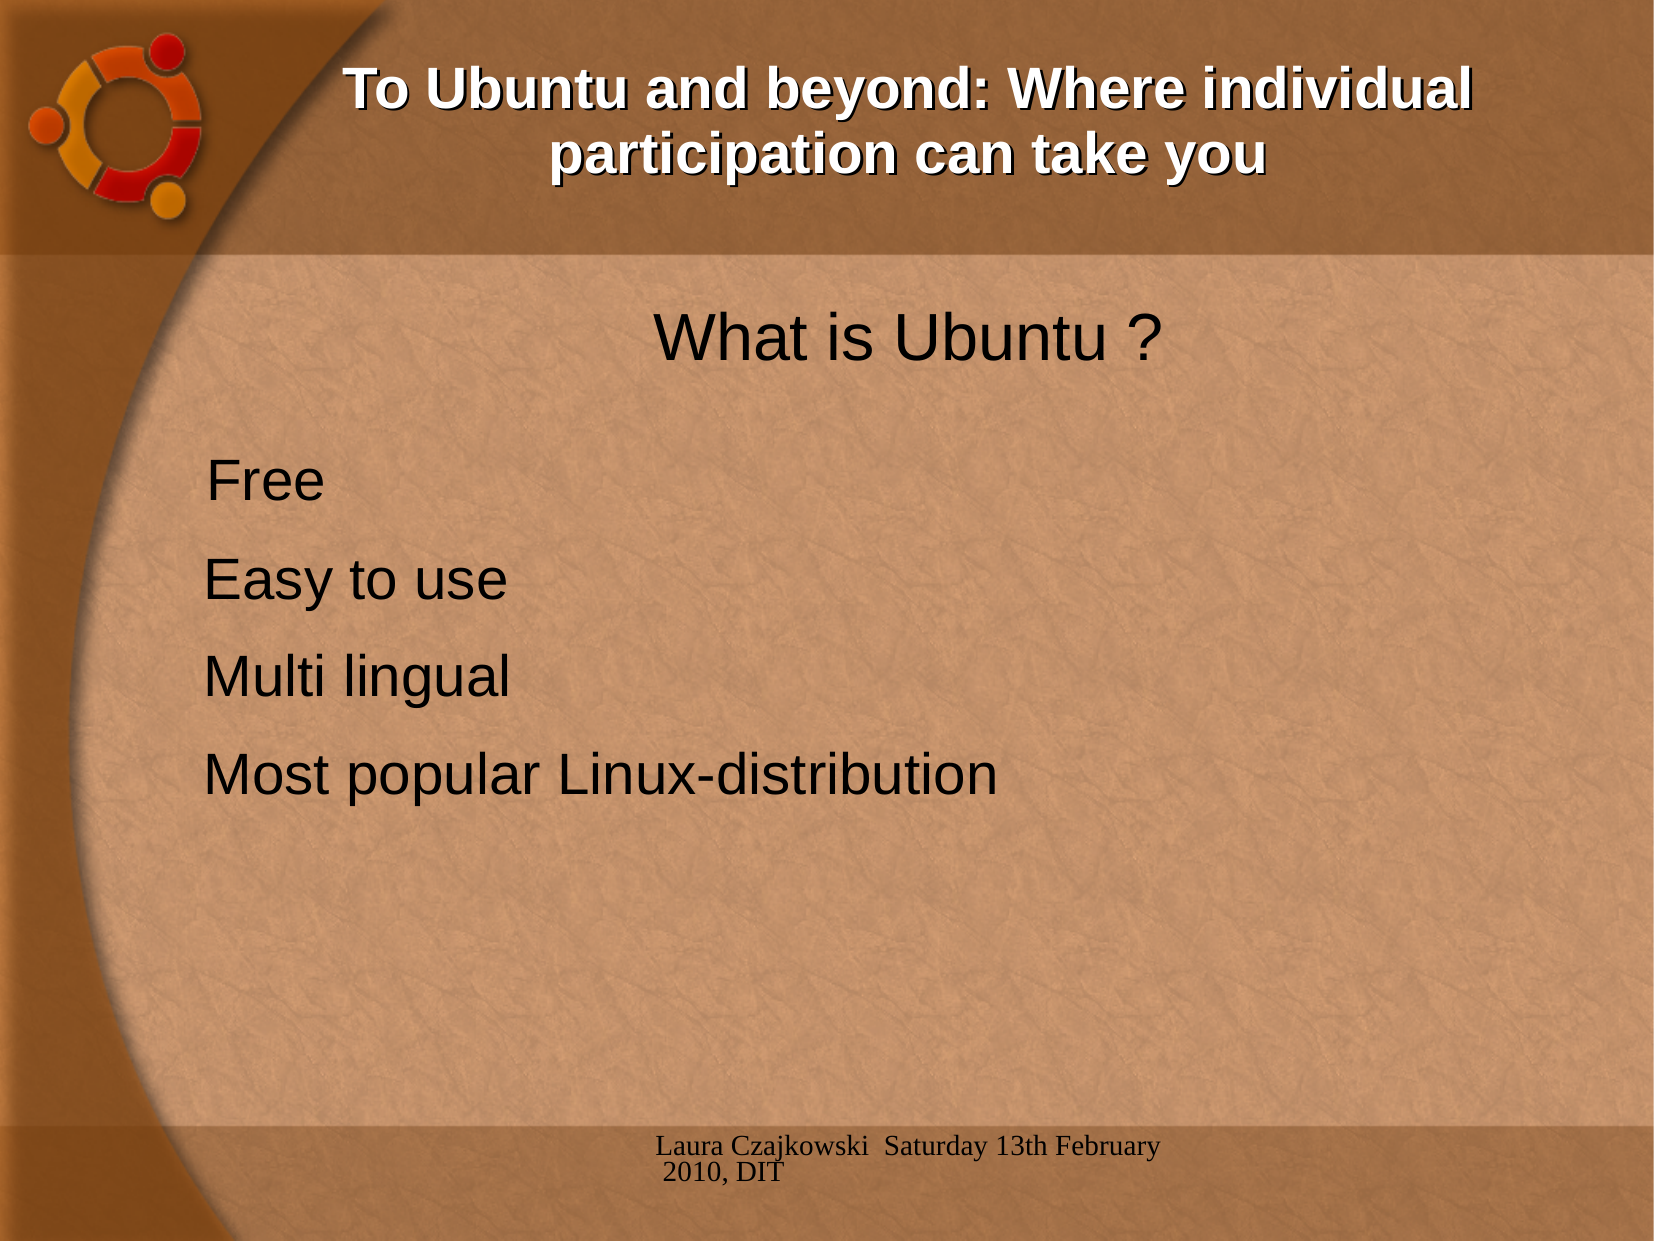

# To Ubuntu and beyond: Where individual participation can take you
What is Ubuntu ?
 Free
 Easy to use
 Multi lingual
 Most popular Linux-distribution
Laura Czajkowski Saturday 13th February 2010, DIT